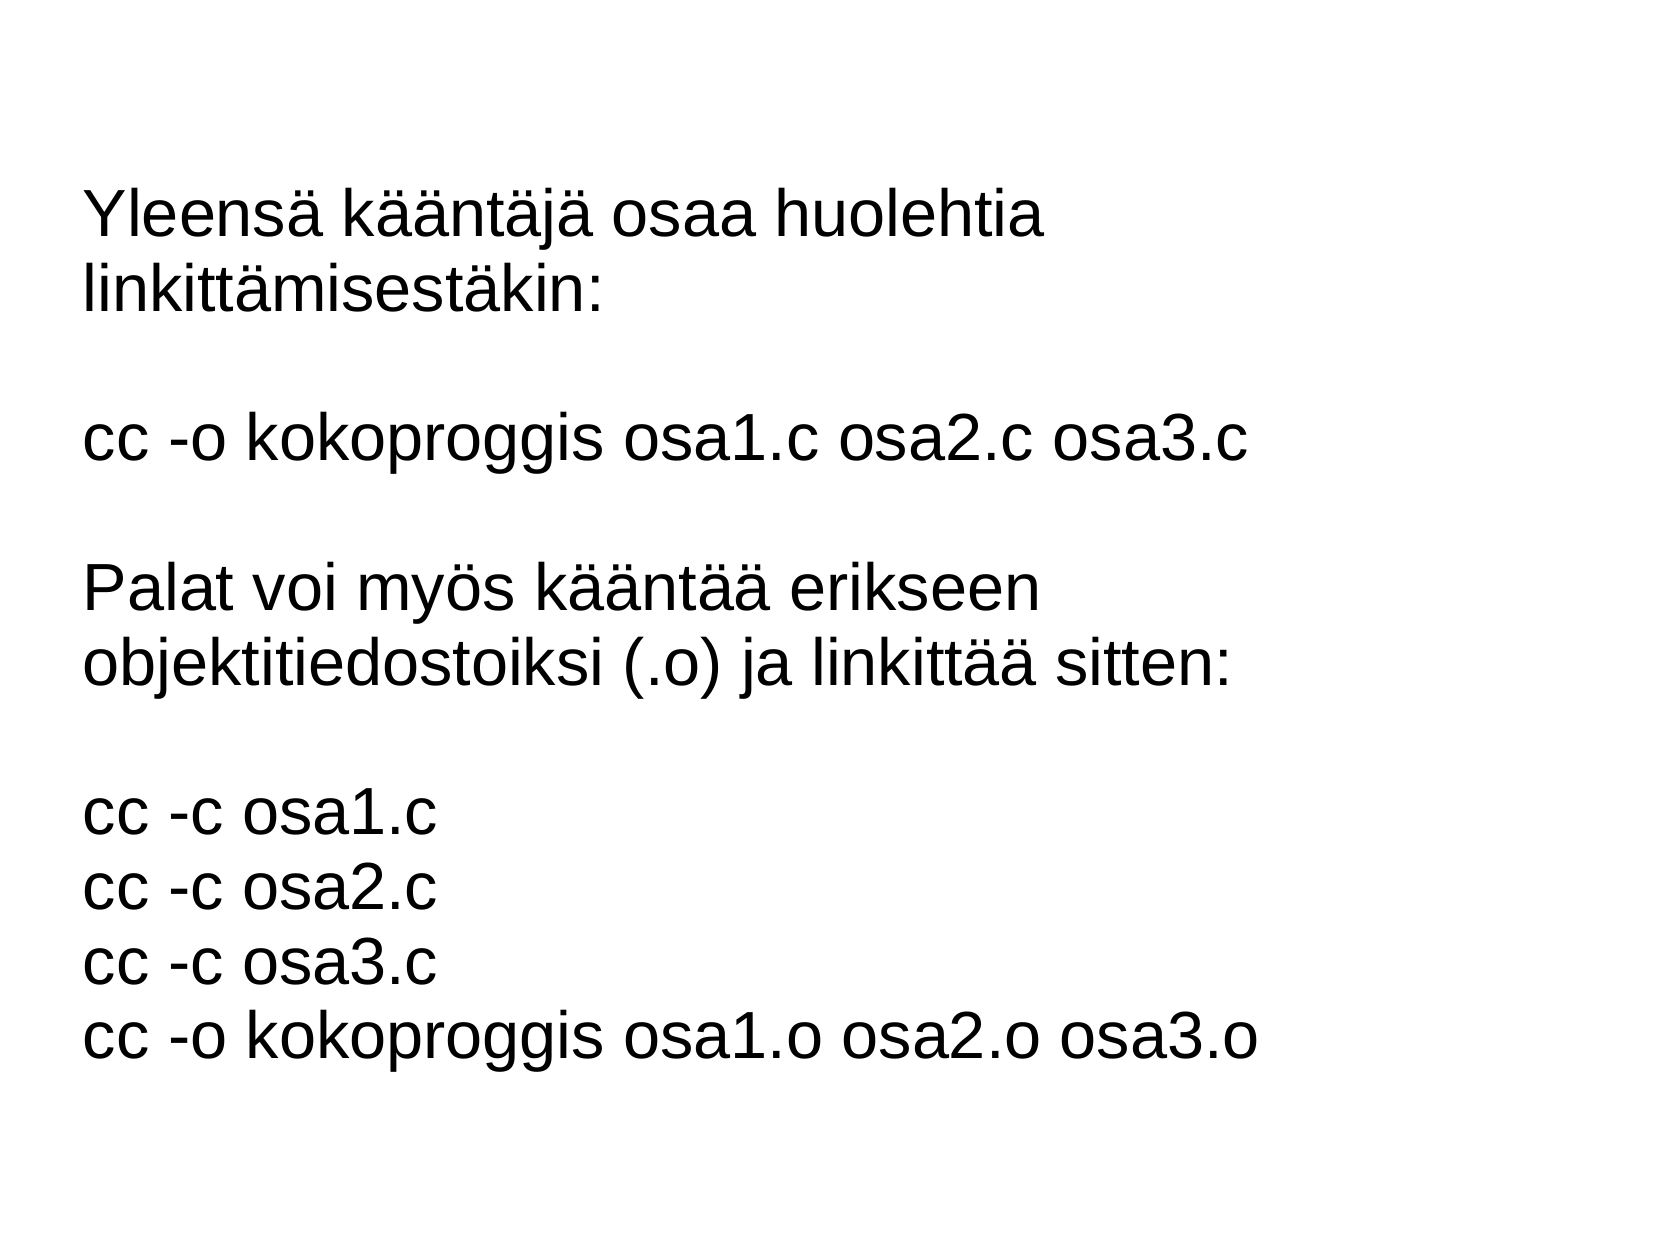

Yleensä kääntäjä osaa huolehtia linkittämisestäkin:
cc -o kokoproggis osa1.c osa2.c osa3.c
Palat voi myös kääntää erikseen objektitiedostoiksi (.o) ja linkittää sitten:
cc -c osa1.c
cc -c osa2.c
cc -c osa3.c
cc -o kokoproggis osa1.o osa2.o osa3.o